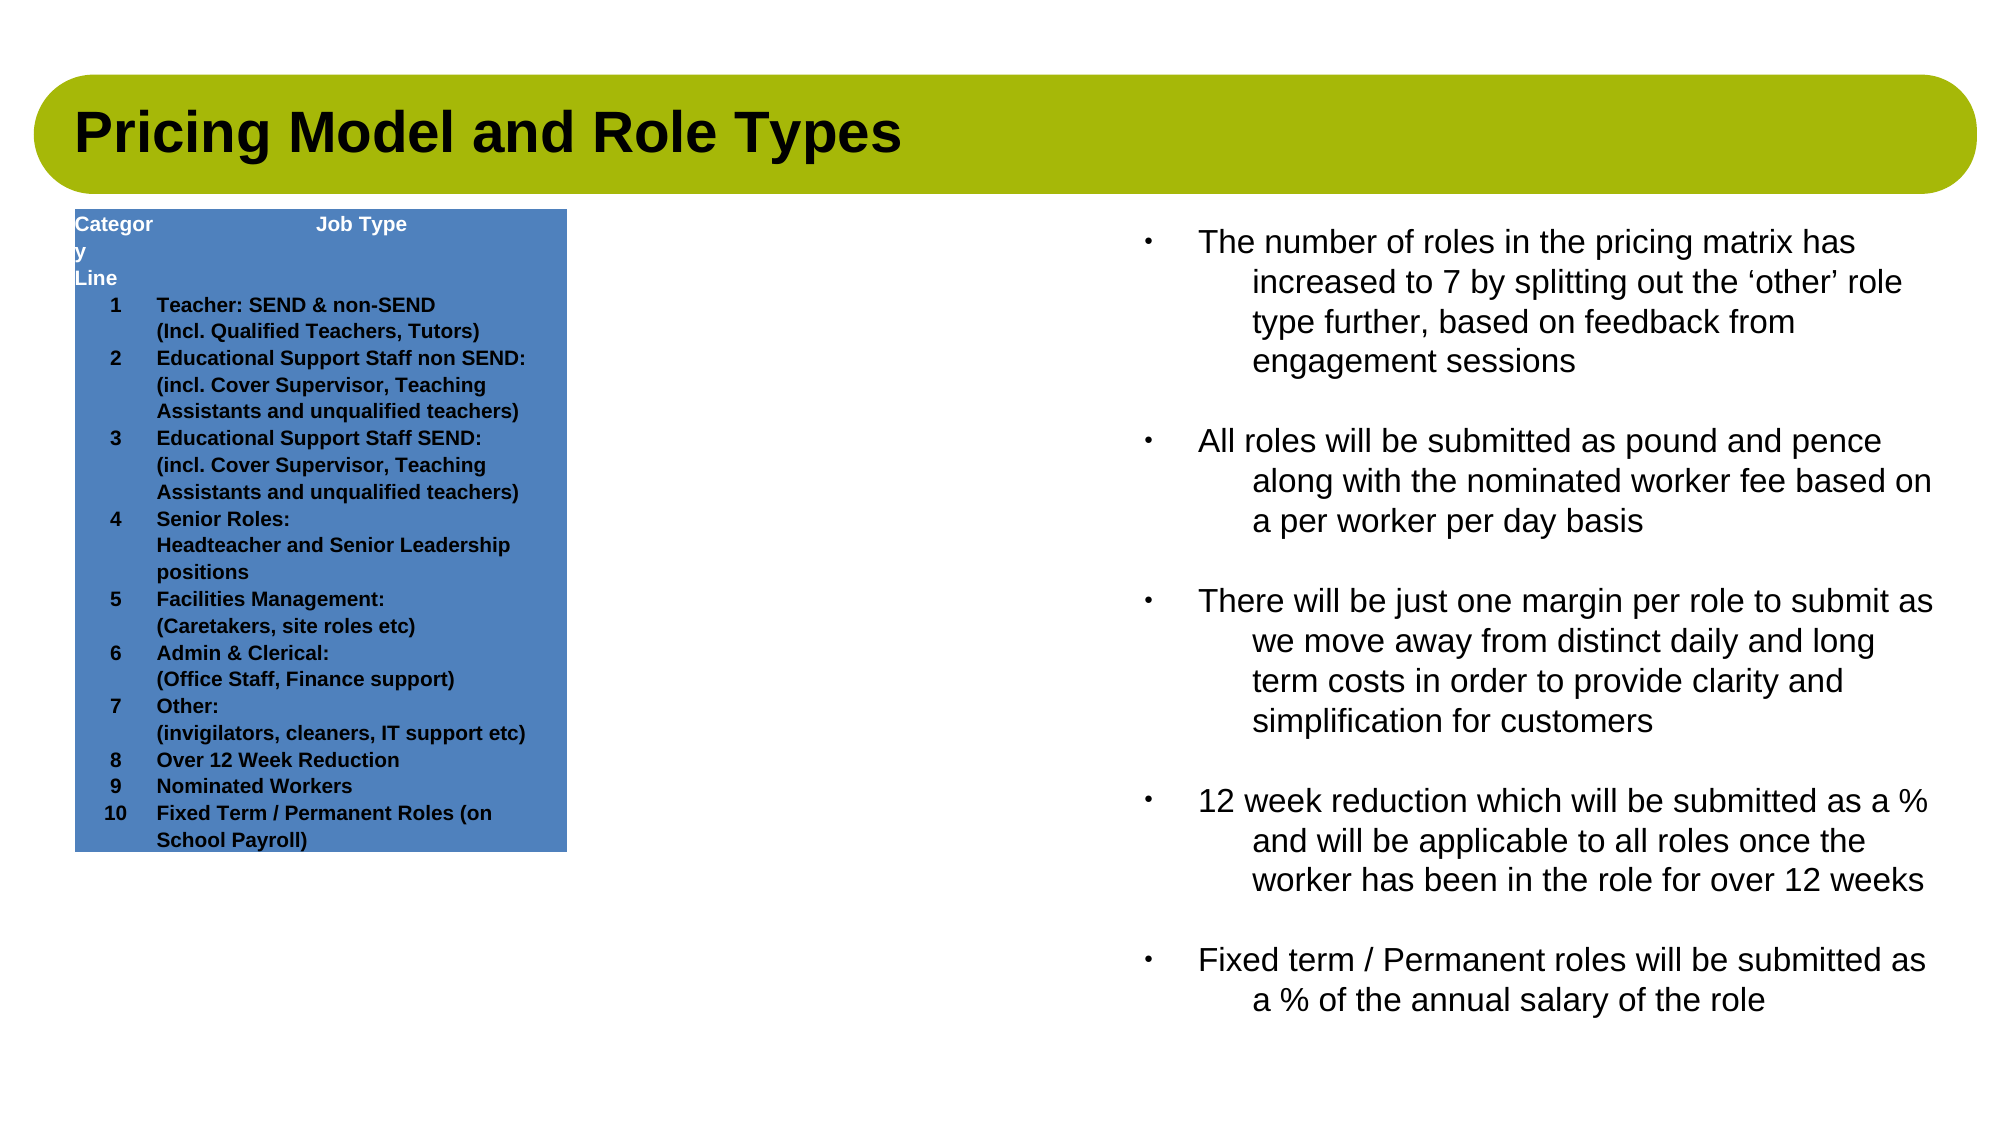

Pricing Model and Role Types
| Category Line | Job Type |
| --- | --- |
| 1 | Teacher: SEND & non-SEND (Incl. Qualified Teachers, Tutors) |
| 2 | Educational Support Staff non SEND: (incl. Cover Supervisor, Teaching Assistants and unqualified teachers) |
| 3 | Educational Support Staff SEND: (incl. Cover Supervisor, Teaching Assistants and unqualified teachers) |
| 4 | Senior Roles: Headteacher and Senior Leadership positions |
| 5 | Facilities Management: (Caretakers, site roles etc) |
| 6 | Admin & Clerical: (Office Staff, Finance support) |
| 7 | Other: (invigilators, cleaners, IT support etc) |
| 8 | Over 12 Week Reduction |
| 9 | Nominated Workers |
| 10 | Fixed Term / Permanent Roles (on School Payroll) |
# The number of roles in the pricing matrix has increased to 7 by splitting out the ‘other’ role type further, based on feedback from engagement sessions
All roles will be submitted as pound and pence along with the nominated worker fee based on a per worker per day basis
There will be just one margin per role to submit as we move away from distinct daily and long term costs in order to provide clarity and simplification for customers
12 week reduction which will be submitted as a % and will be applicable to all roles once the worker has been in the role for over 12 weeks
Fixed term / Permanent roles will be submitted as a % of the annual salary of the role